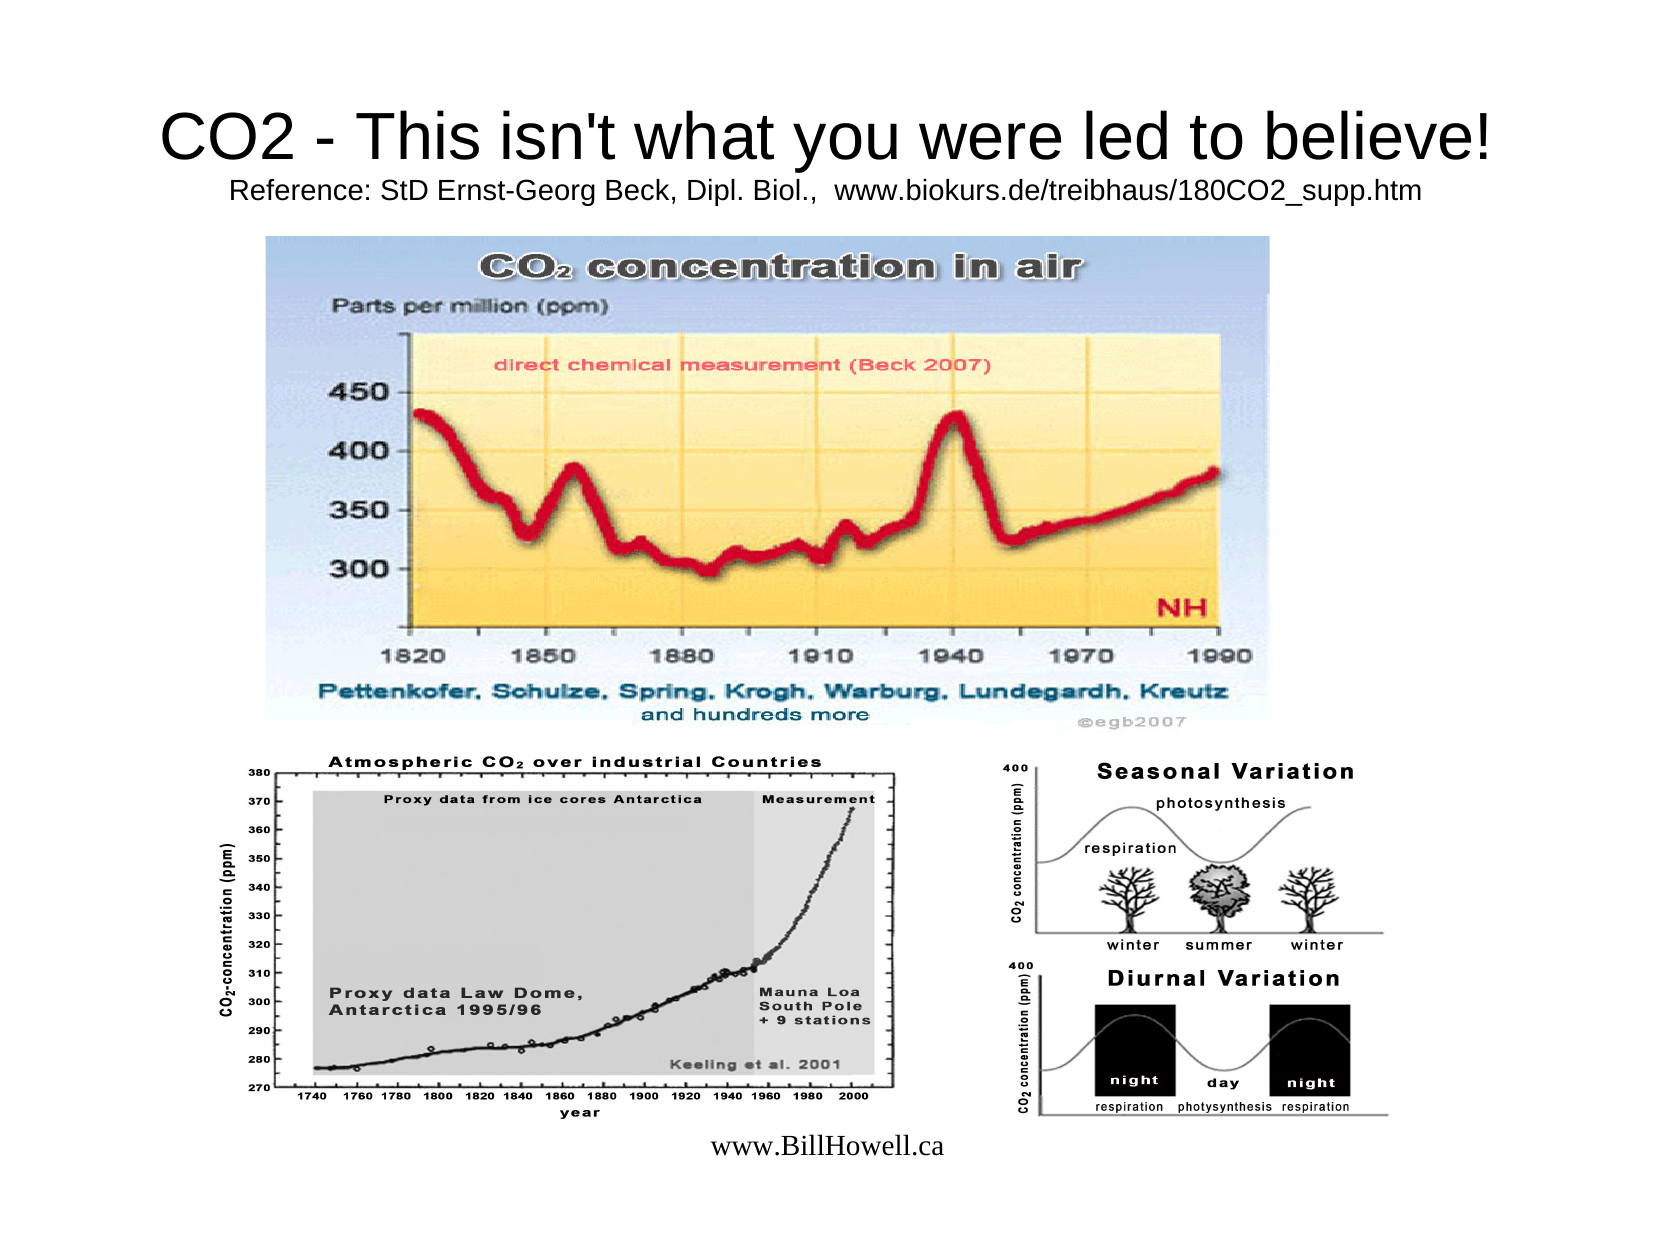

# CO2 - This isn't what you were led to believe! Reference: StD Ernst-Georg Beck, Dipl. Biol., www.biokurs.de/treibhaus/180CO2_supp.htm